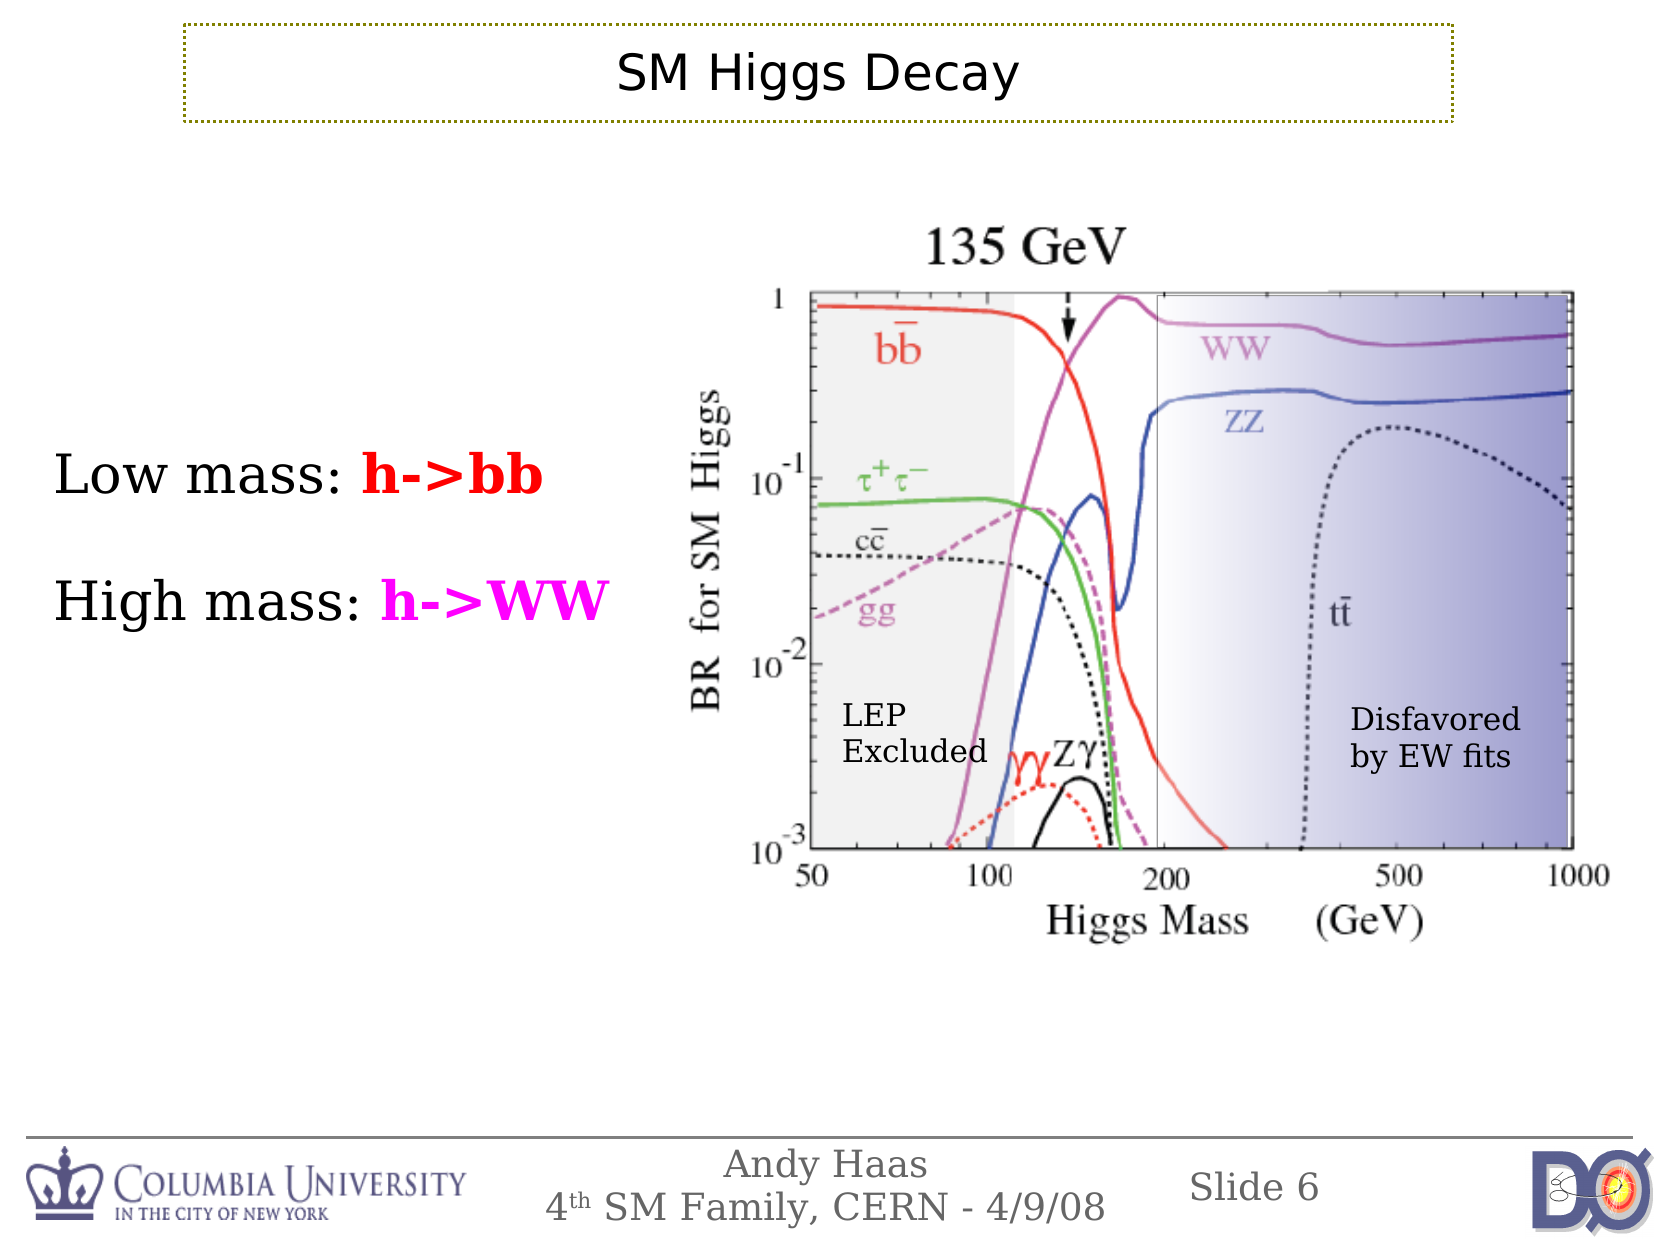

# SM Higgs Decay
Low mass: h->bb
High mass: h->WW
LEP
Excluded
Disfavored
by EW fits